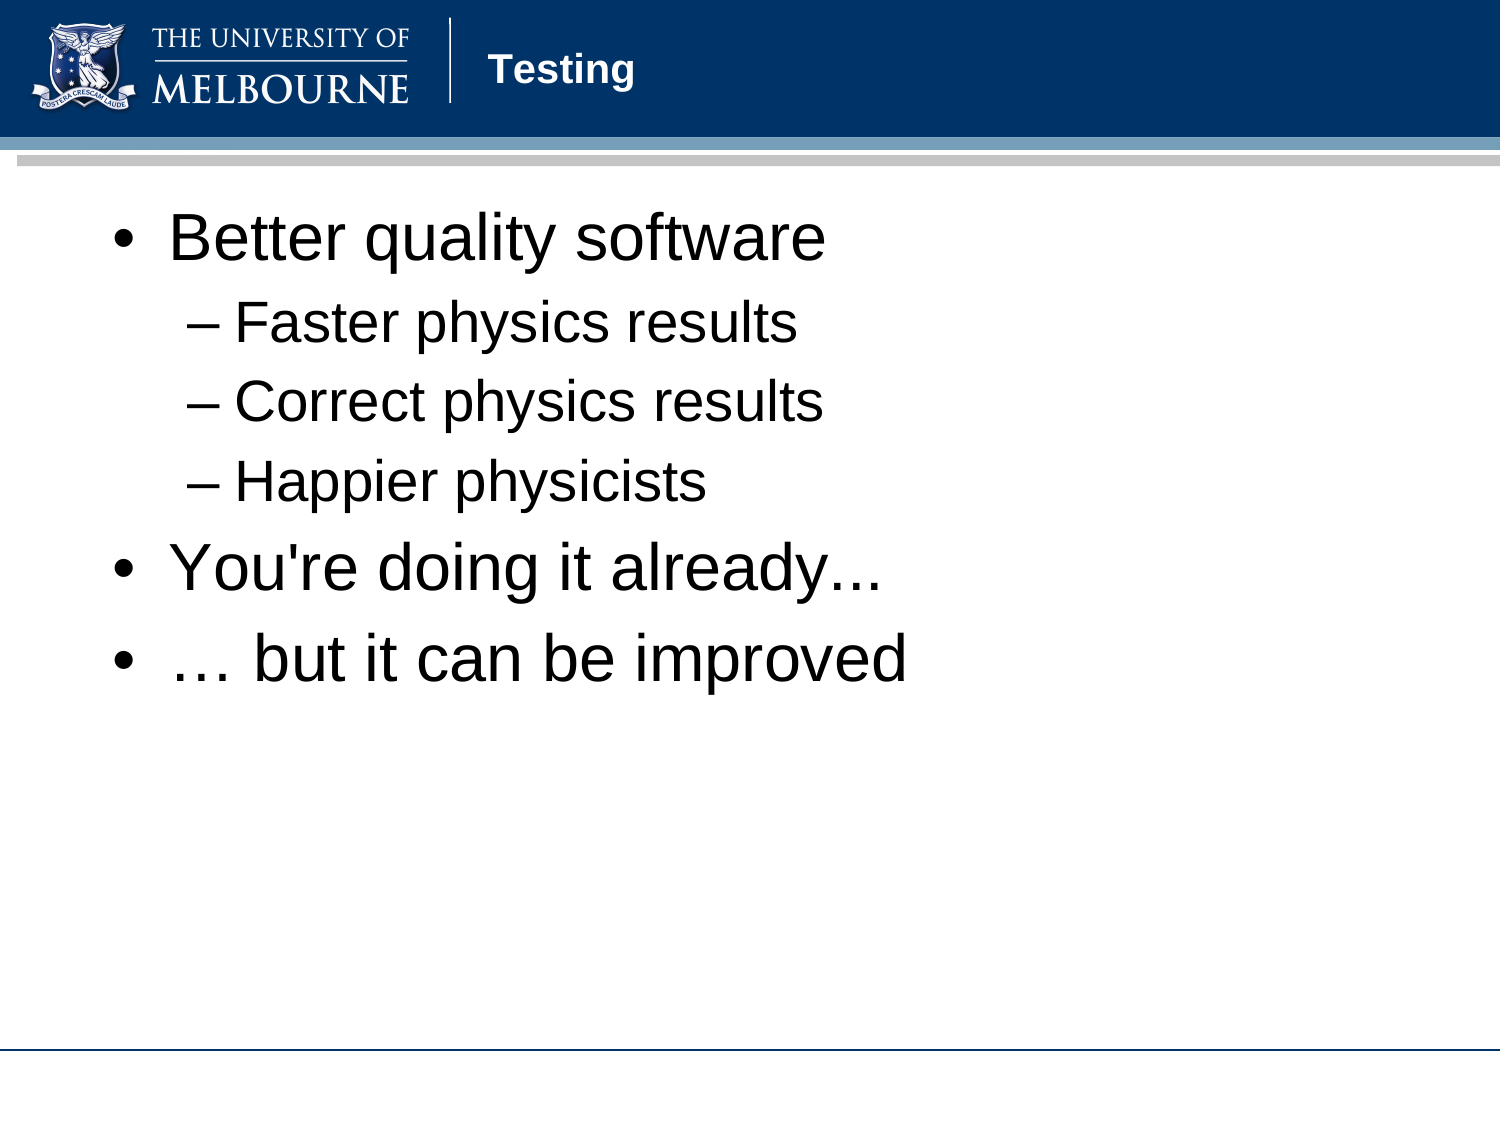

# Testing
Better quality software
Faster physics results
Correct physics results
Happier physicists
You're doing it already...
… but it can be improved